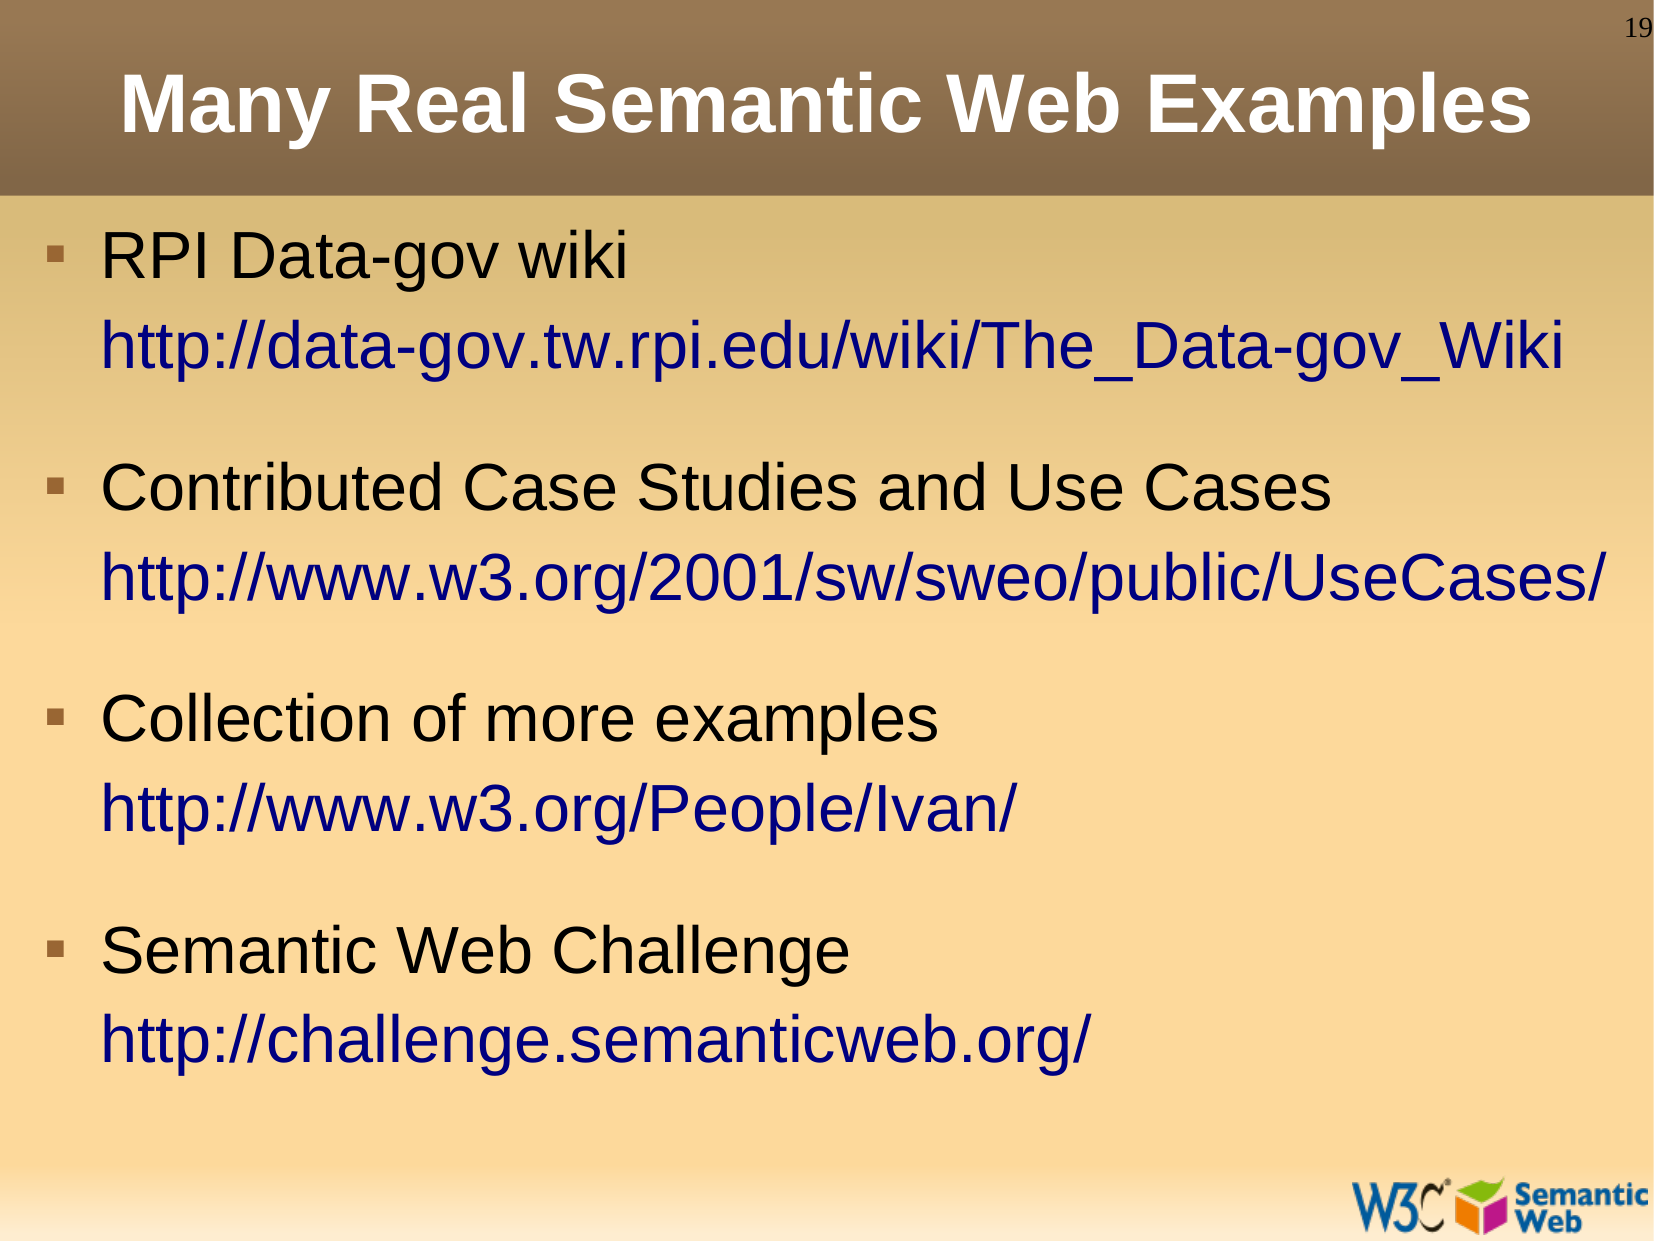

# Many Real Semantic Web Examples
19
RPI Data-gov wiki
http://data-gov.tw.rpi.edu/wiki/The_Data-gov_Wiki
Contributed Case Studies and Use Cases
http://www.w3.org/2001/sw/sweo/public/UseCases/
Collection of more examples
http://www.w3.org/People/Ivan/
Semantic Web Challenge
http://challenge.semanticweb.org/